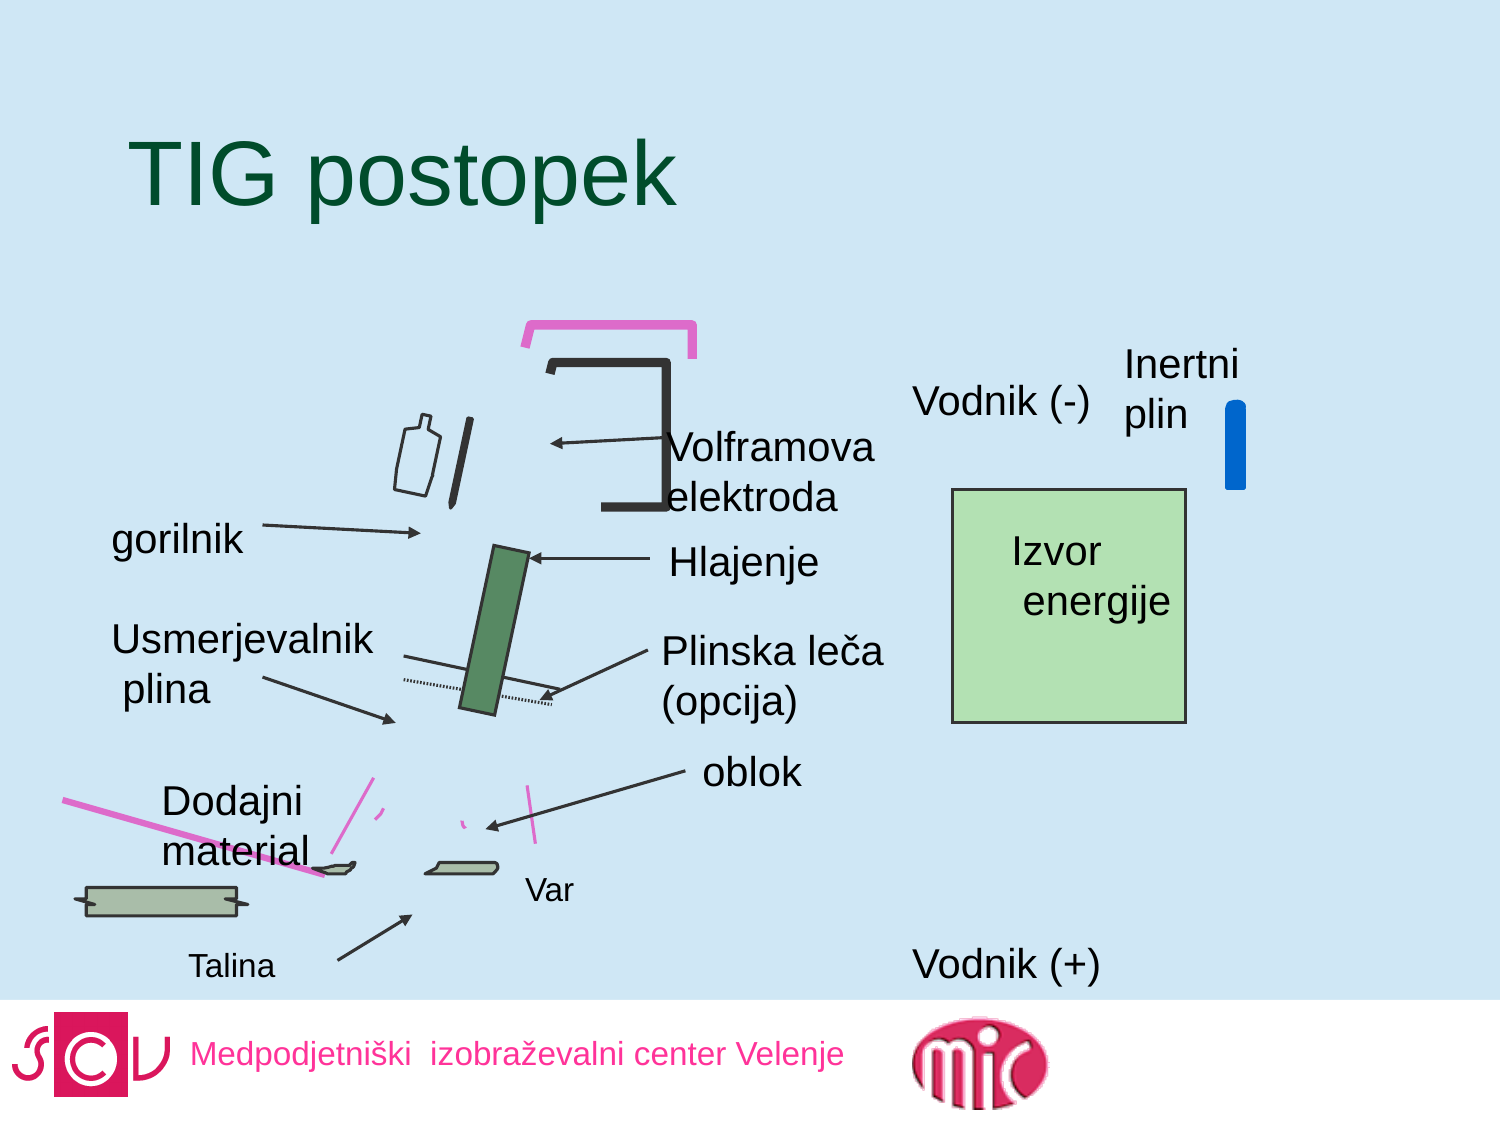

# TIG postopek
Inertni
plin
Vodnik (-)
Izvor
 energije
Vodnik (+)
Volframova
elektroda
Hlajenje
gorilnik
Usmerjevalnik
 plina
Plinska leča
(opcija)
oblok
Var
Talina
Dodajni
material